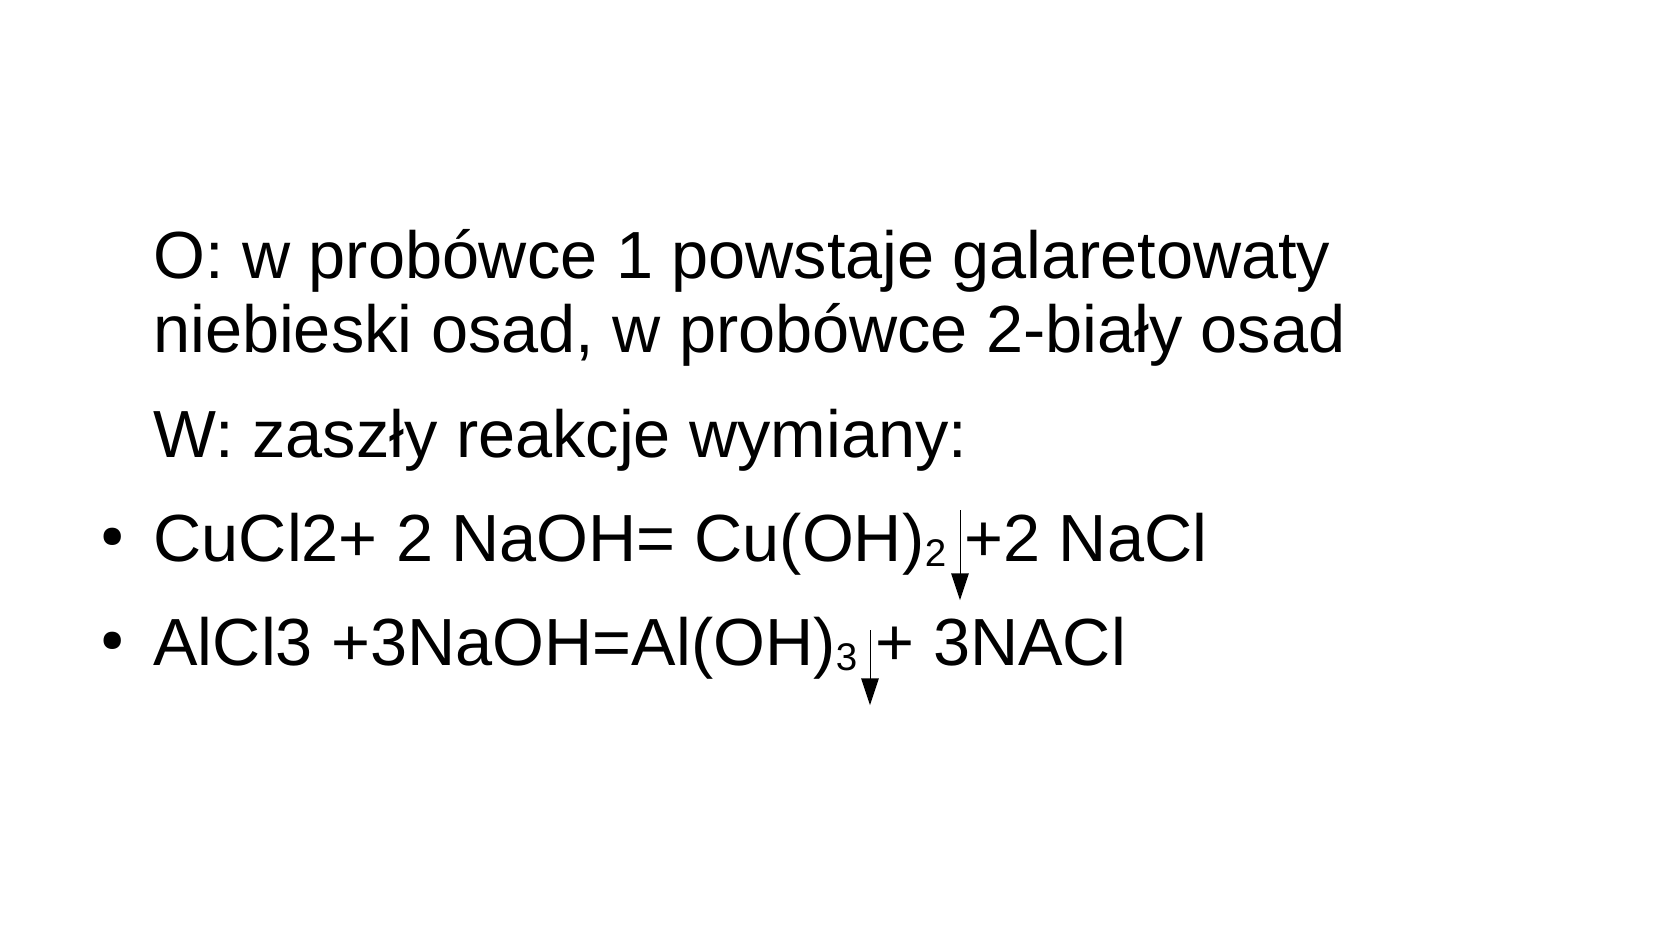

#
O: w probówce 1 powstaje galaretowaty niebieski osad, w probówce 2-biały osad
W: zaszły reakcje wymiany:
CuCl2+ 2 NaOH= Cu(OH)2 +2 NaCl
AlCl3 +3NaOH=Al(OH)3 + 3NACl